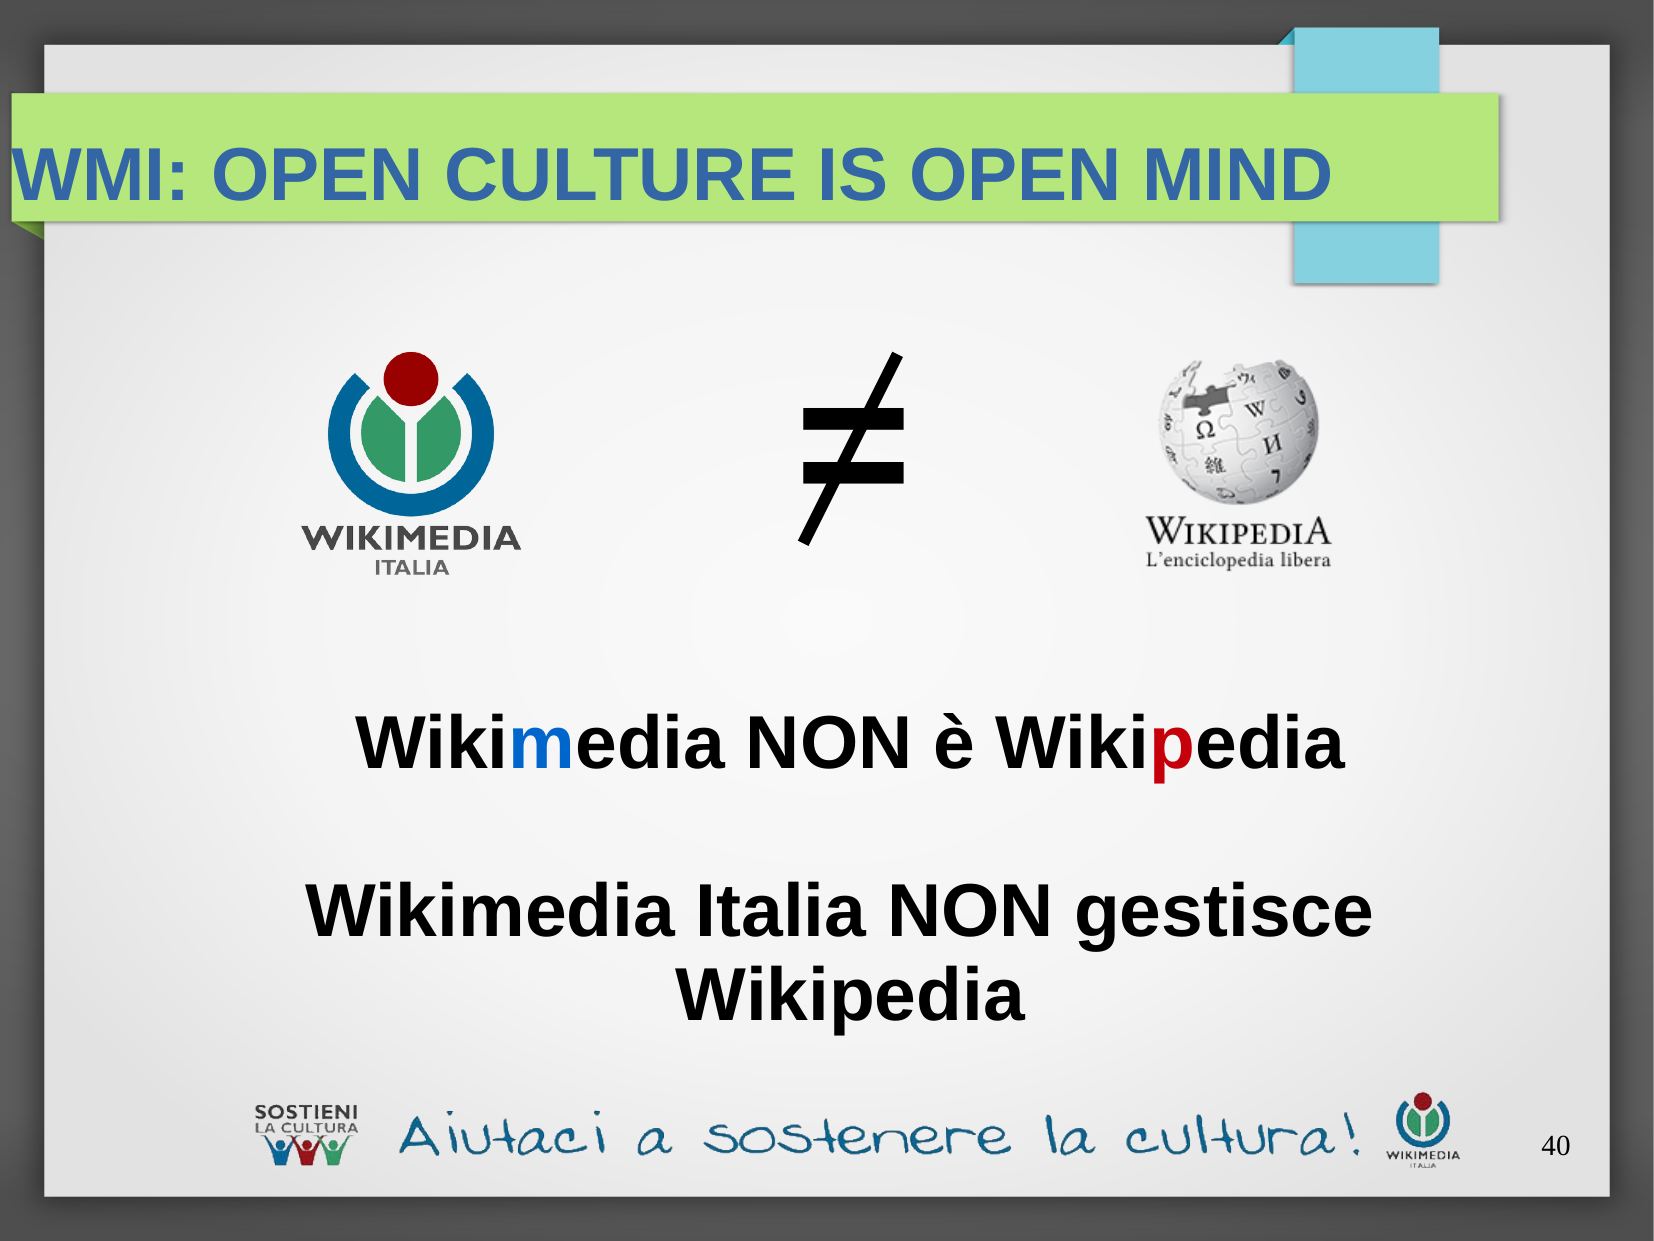

WMI: OPEN CULTURE IS OPEN MIND
=
# Wikimedia NON è Wikipedia
Wikimedia Italia NON gestisce
Wikipedia
40